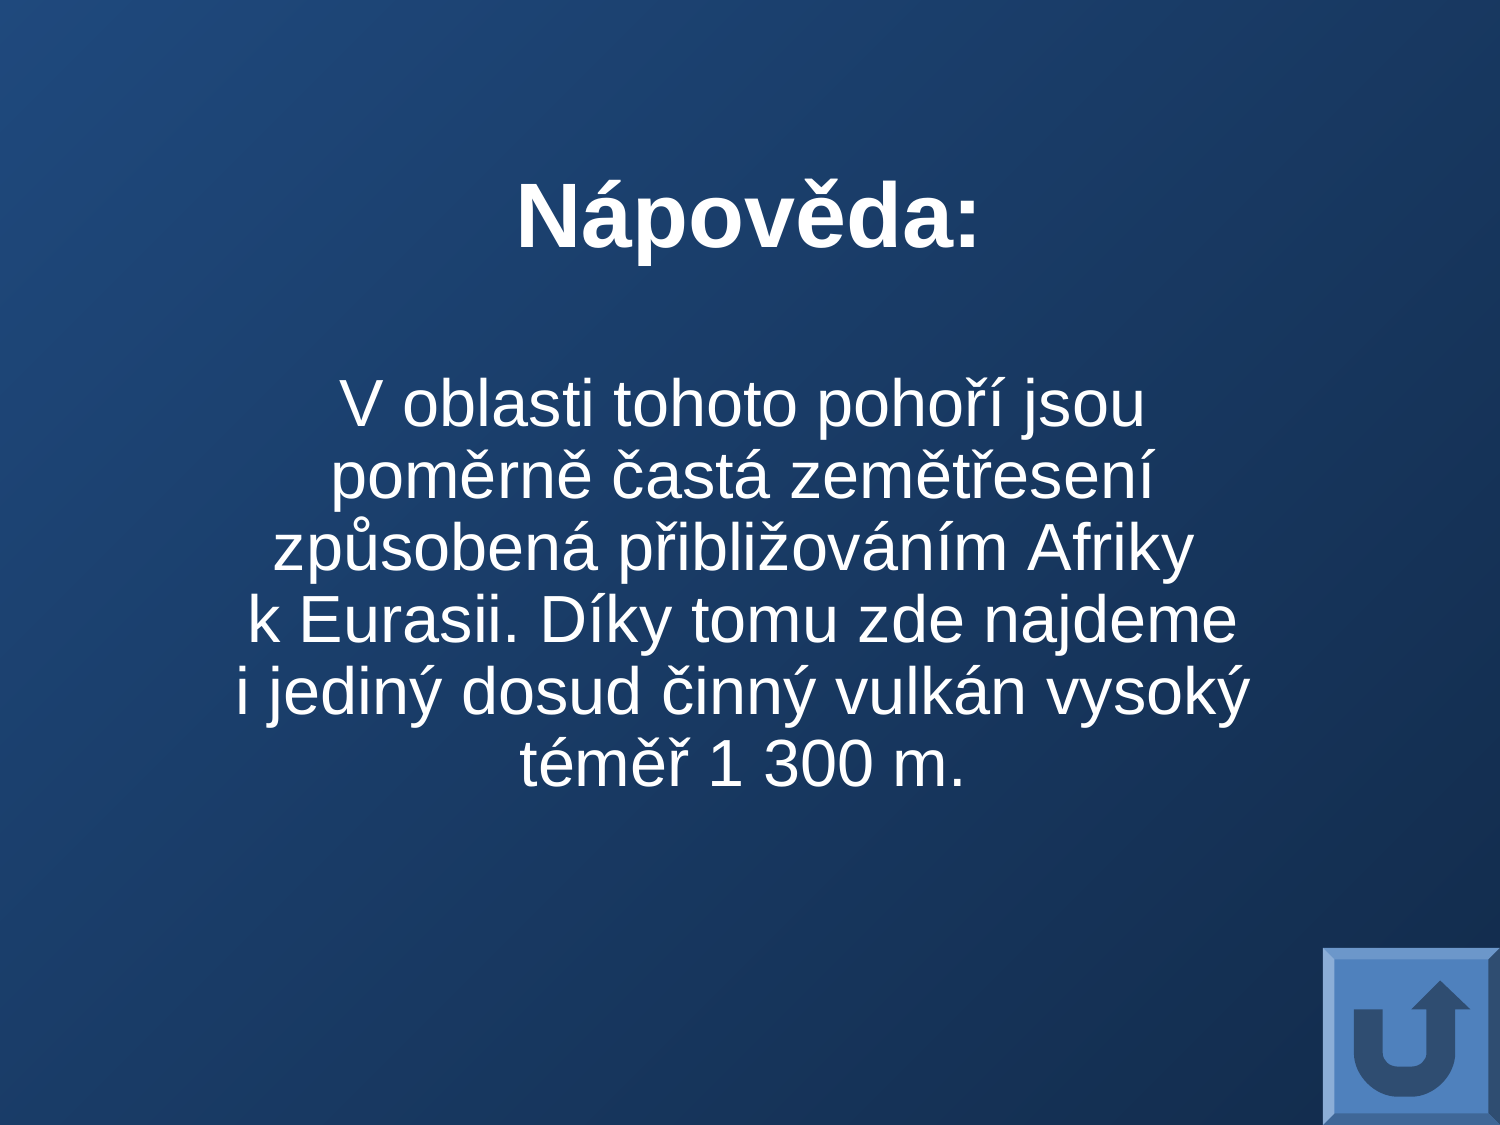

# Nápověda:
V oblasti tohoto pohoří jsou poměrně častá zemětřesení způsobená přibližováním Afriky
k Eurasii. Díky tomu zde najdeme i jediný dosud činný vulkán vysoký téměř 1 300 m.